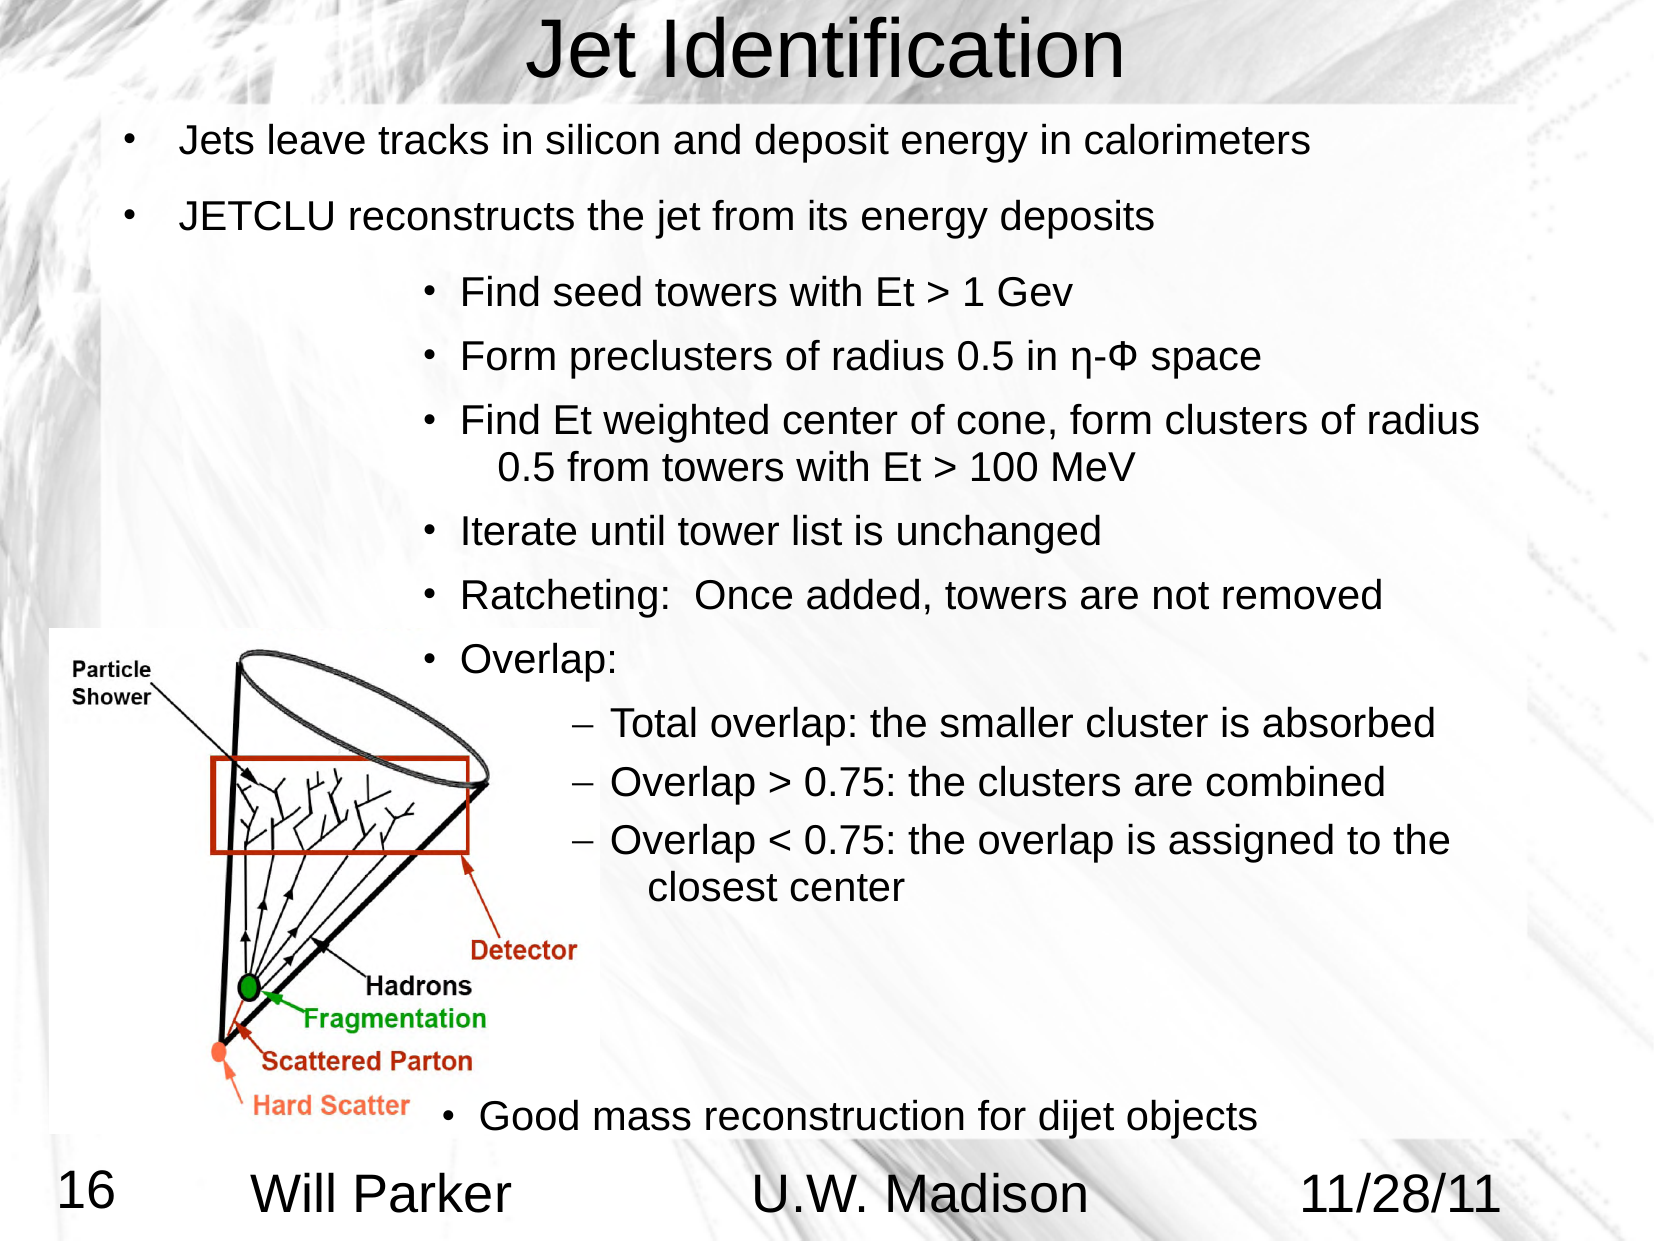

# Jet Identification
Jets leave tracks in silicon and deposit energy in calorimeters
JETCLU reconstructs the jet from its energy deposits
Find seed towers with Et > 1 Gev
Form preclusters of radius 0.5 in η-Ф space
Find Et weighted center of cone, form clusters of radius 0.5 from towers with Et > 100 MeV
Iterate until tower list is unchanged
Ratcheting: Once added, towers are not removed
Overlap:
Total overlap: the smaller cluster is absorbed
Overlap > 0.75: the clusters are combined
Overlap < 0.75: the overlap is assigned to the closest center
Good mass reconstruction for dijet objects
16
 Will Parker U.W. Madison 11/28/11